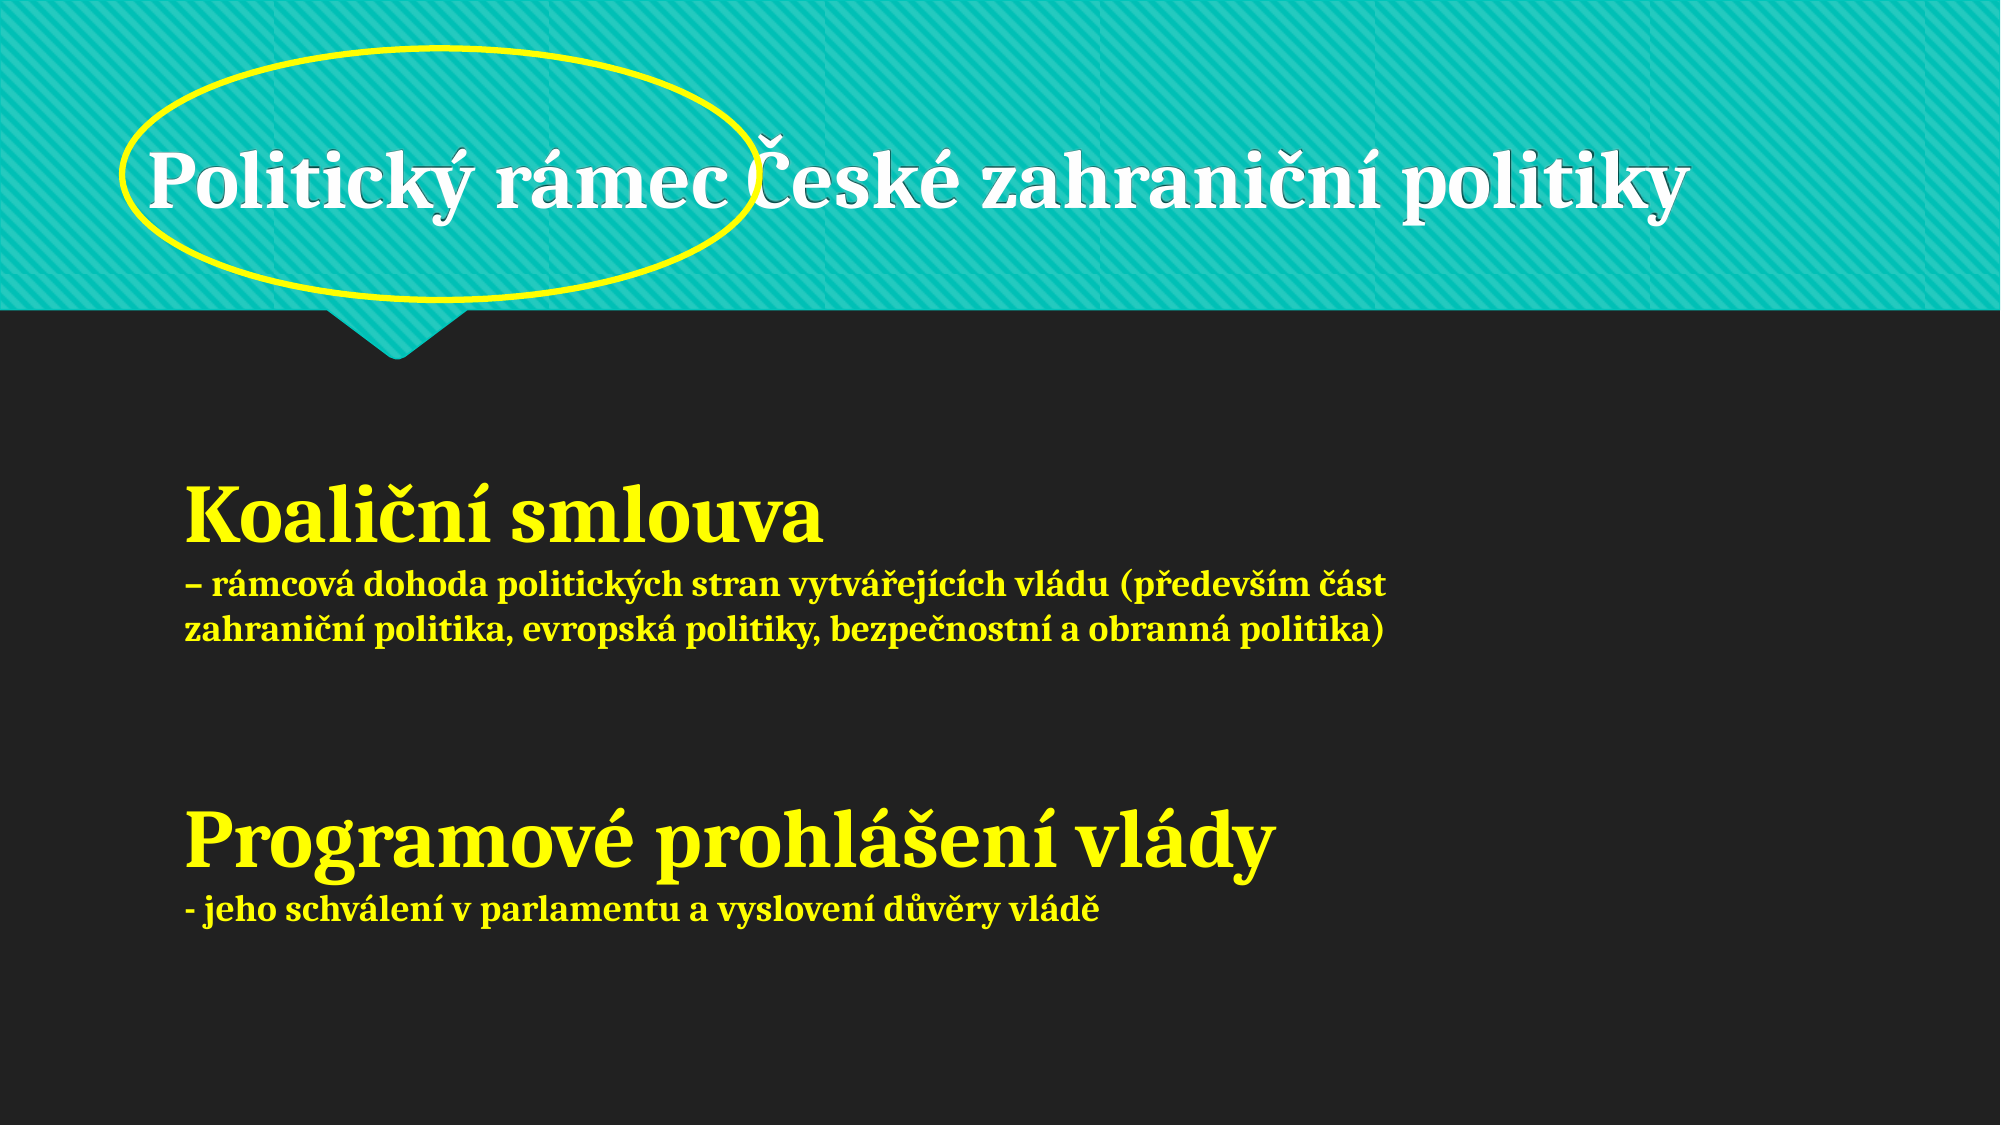

# Politický rámec České zahraniční politiky
Koaliční smlouva
– rámcová dohoda politických stran vytvářejících vládu (především část zahraniční politika, evropská politiky, bezpečnostní a obranná politika)
Programové prohlášení vlády
- jeho schválení v parlamentu a vyslovení důvěry vládě